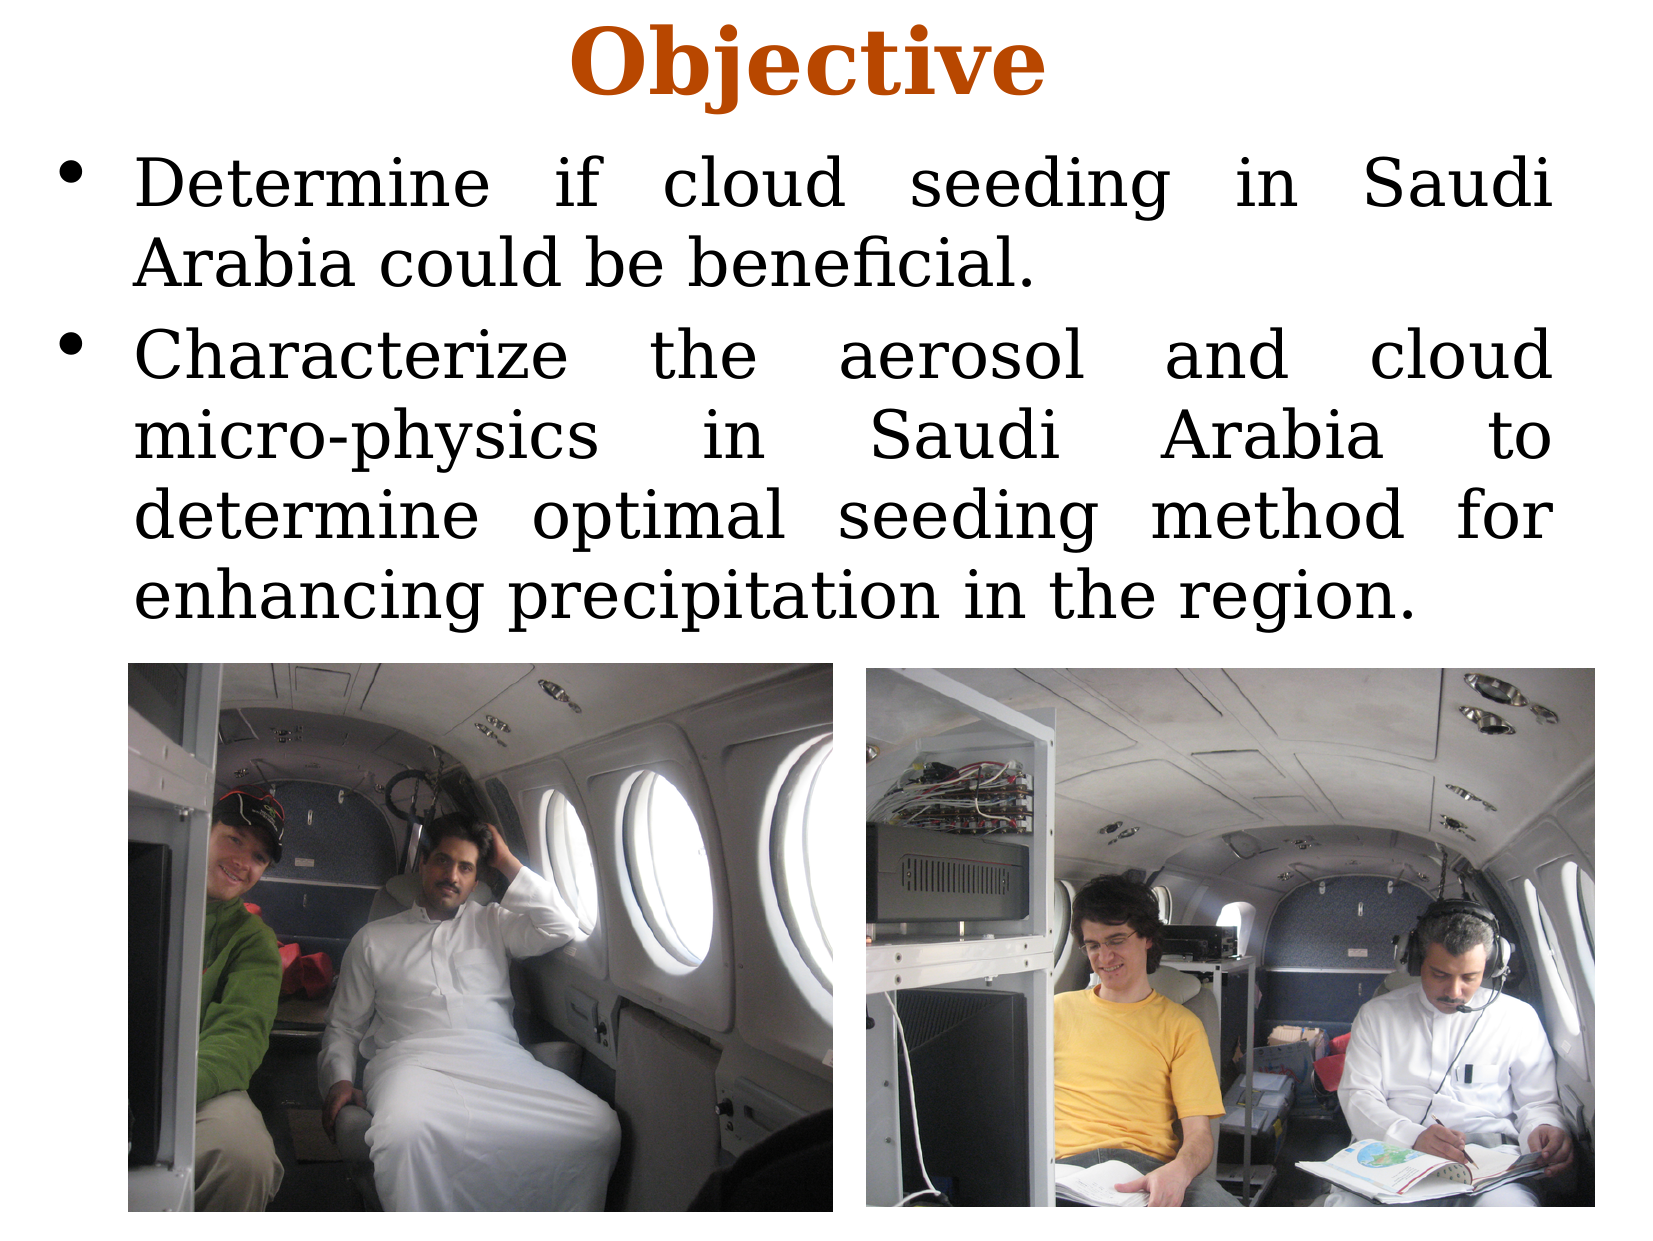

Objective
Determine if cloud seeding in Saudi Arabia could be beneficial.‏
Characterize the aerosol and cloud micro-physics in Saudi Arabia to determine optimal seeding method for enhancing precipitation in the region.